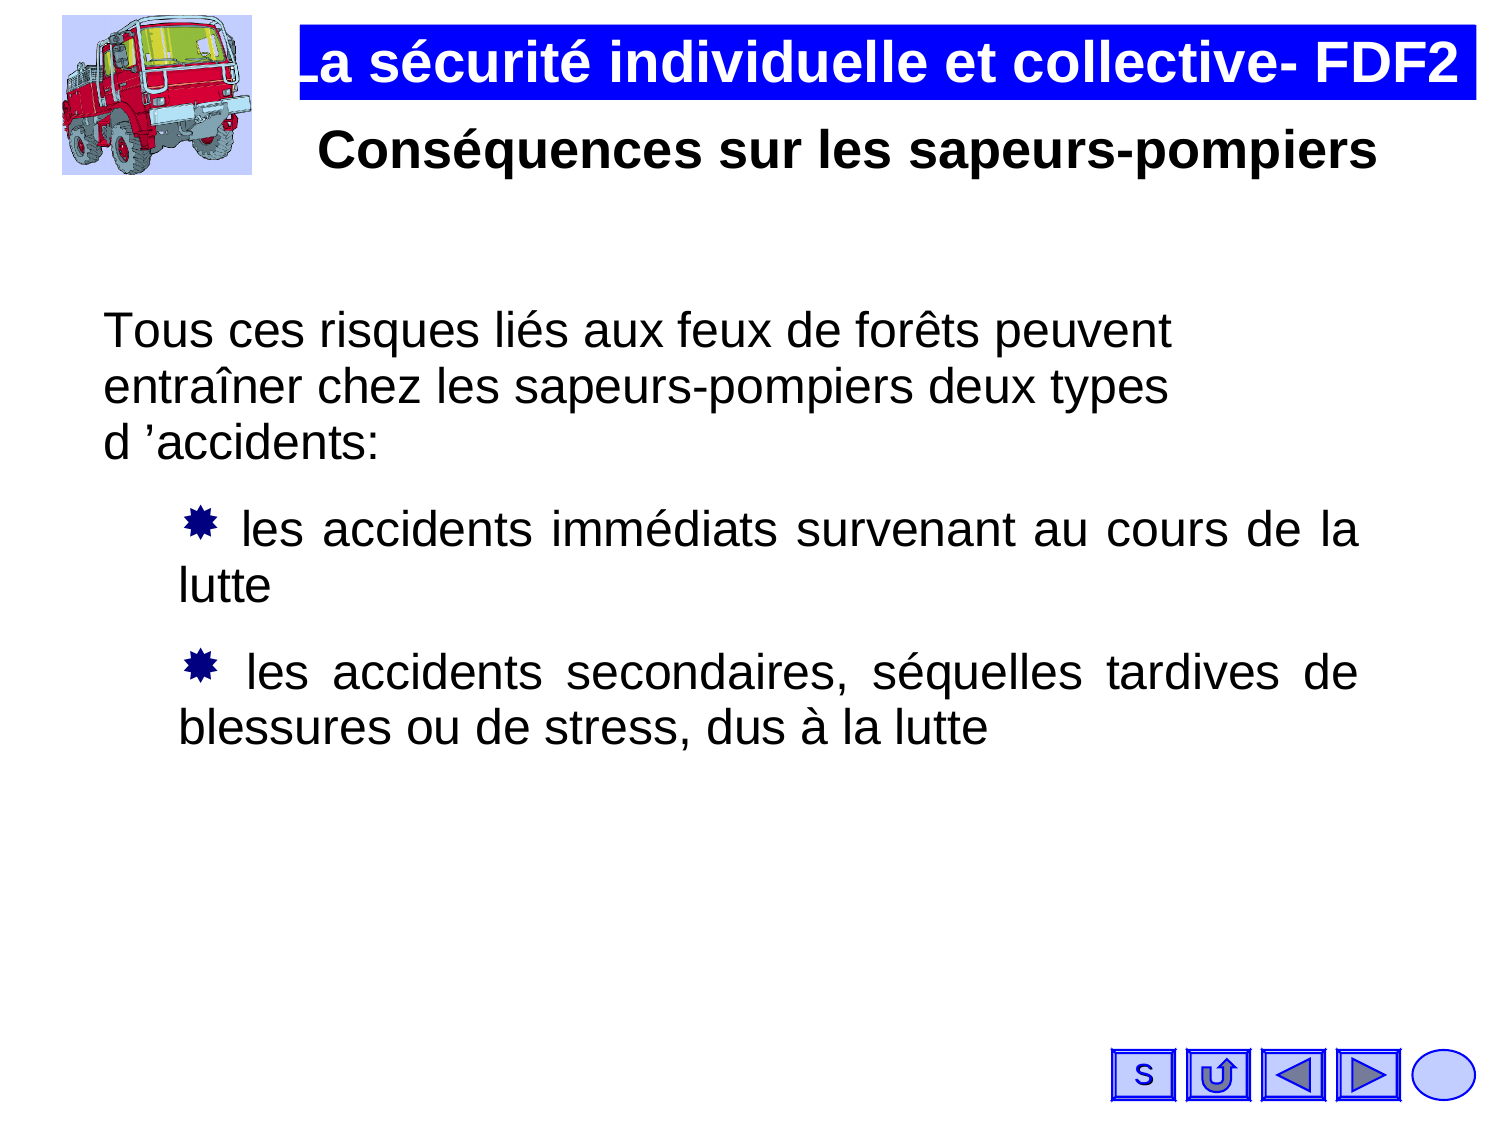

FDF2
La sécurité individuelle et collective- FDF2
La surveillance active - FDF2
 Conséquences sur les sapeurs-pompiers
Tous ces risques liés aux feux de forêts peuvent entraîner chez les sapeurs-pompiers deux types d ’accidents:
 les accidents immédiats survenant au cours de la lutte
 les accidents secondaires, séquelles tardives de blessures ou de stress, dus à la lutte